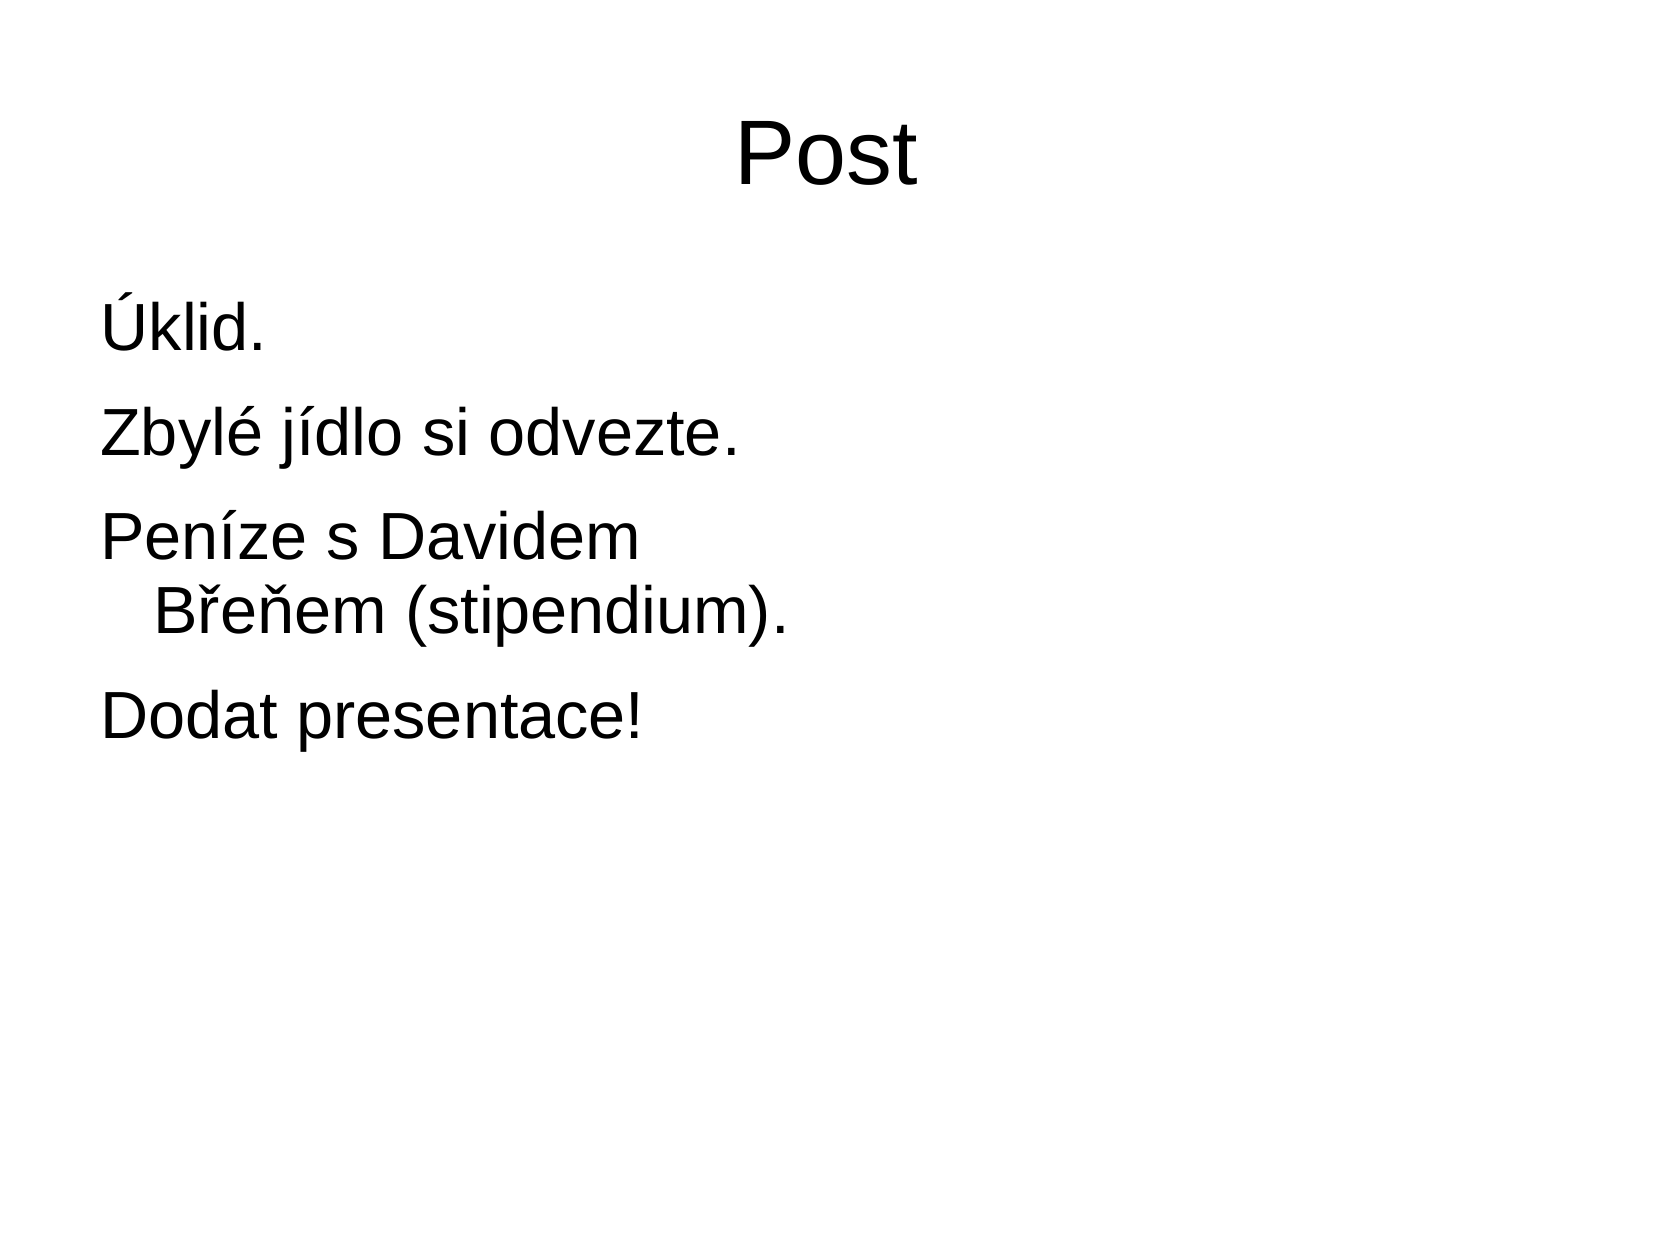

# Post
Úklid.
Zbylé jídlo si odvezte.
Peníze s Davidem Břeňem (stipendium).
Dodat presentace!